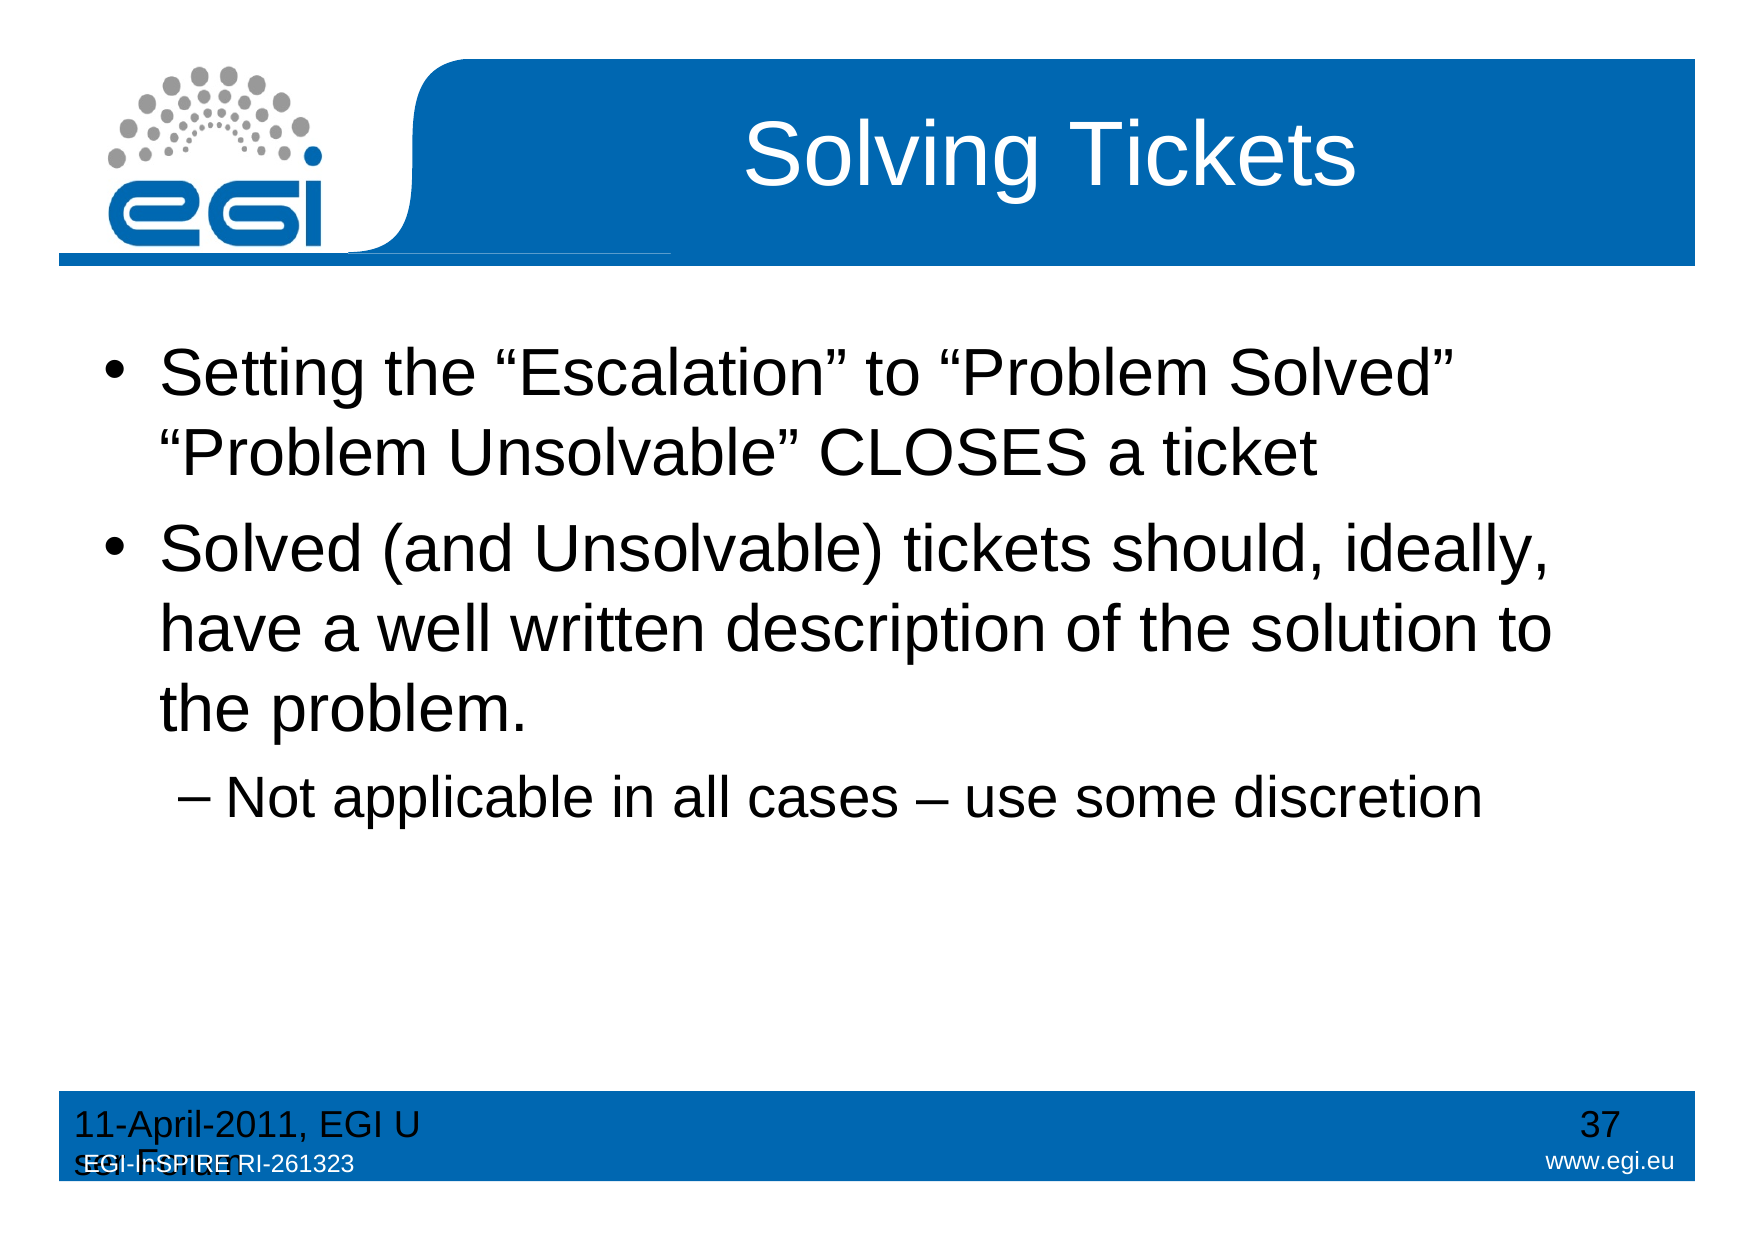

# Solving Tickets
Setting the “Escalation” to “Problem Solved” “Problem Unsolvable” CLOSES a ticket
Solved (and Unsolvable) tickets should, ideally, have a well written description of the solution to the problem.
Not applicable in all cases – use some discretion
11-April-2011, EGI User Forum
37
Training Guide